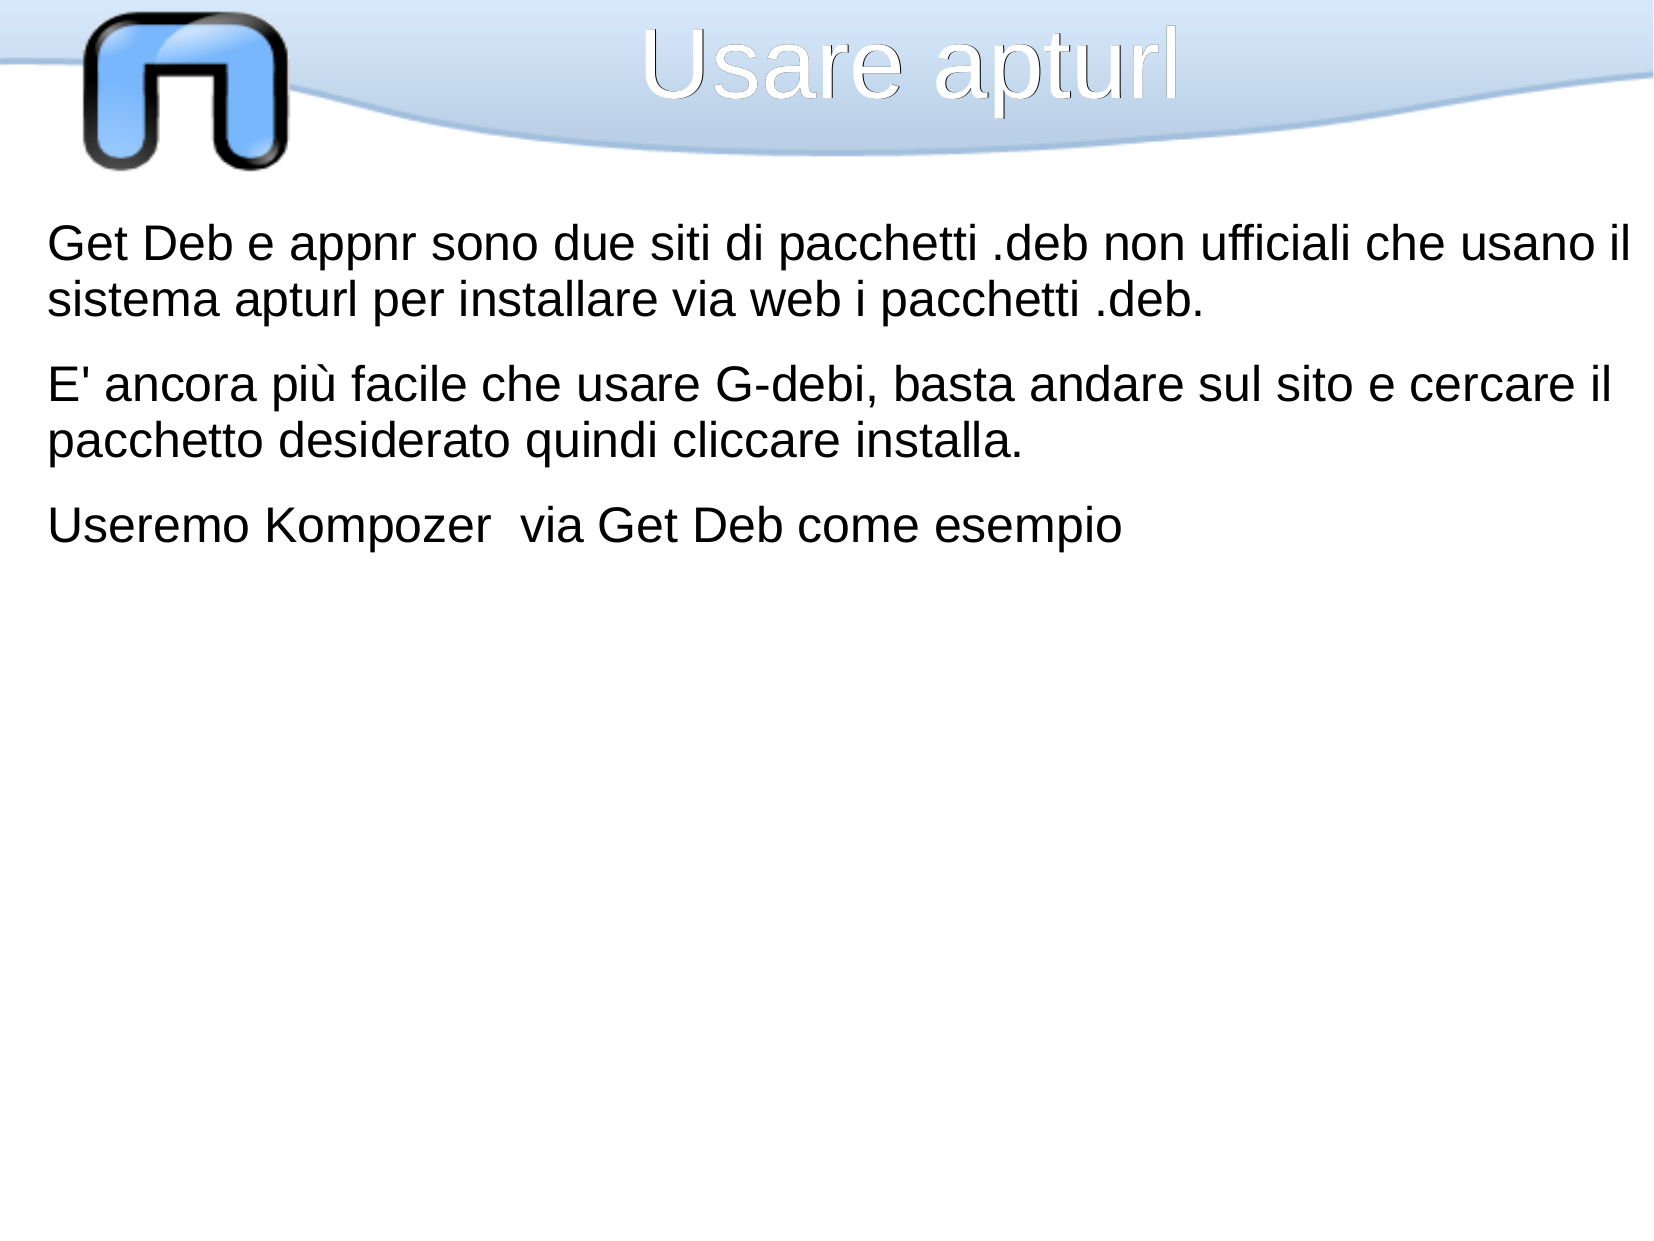

Usare apturl
# Get Deb e appnr sono due siti di pacchetti .deb non ufficiali che usano il sistema apturl per installare via web i pacchetti .deb.
E' ancora più facile che usare G-debi, basta andare sul sito e cercare il pacchetto desiderato quindi cliccare installa.
Useremo Kompozer via Get Deb come esempio